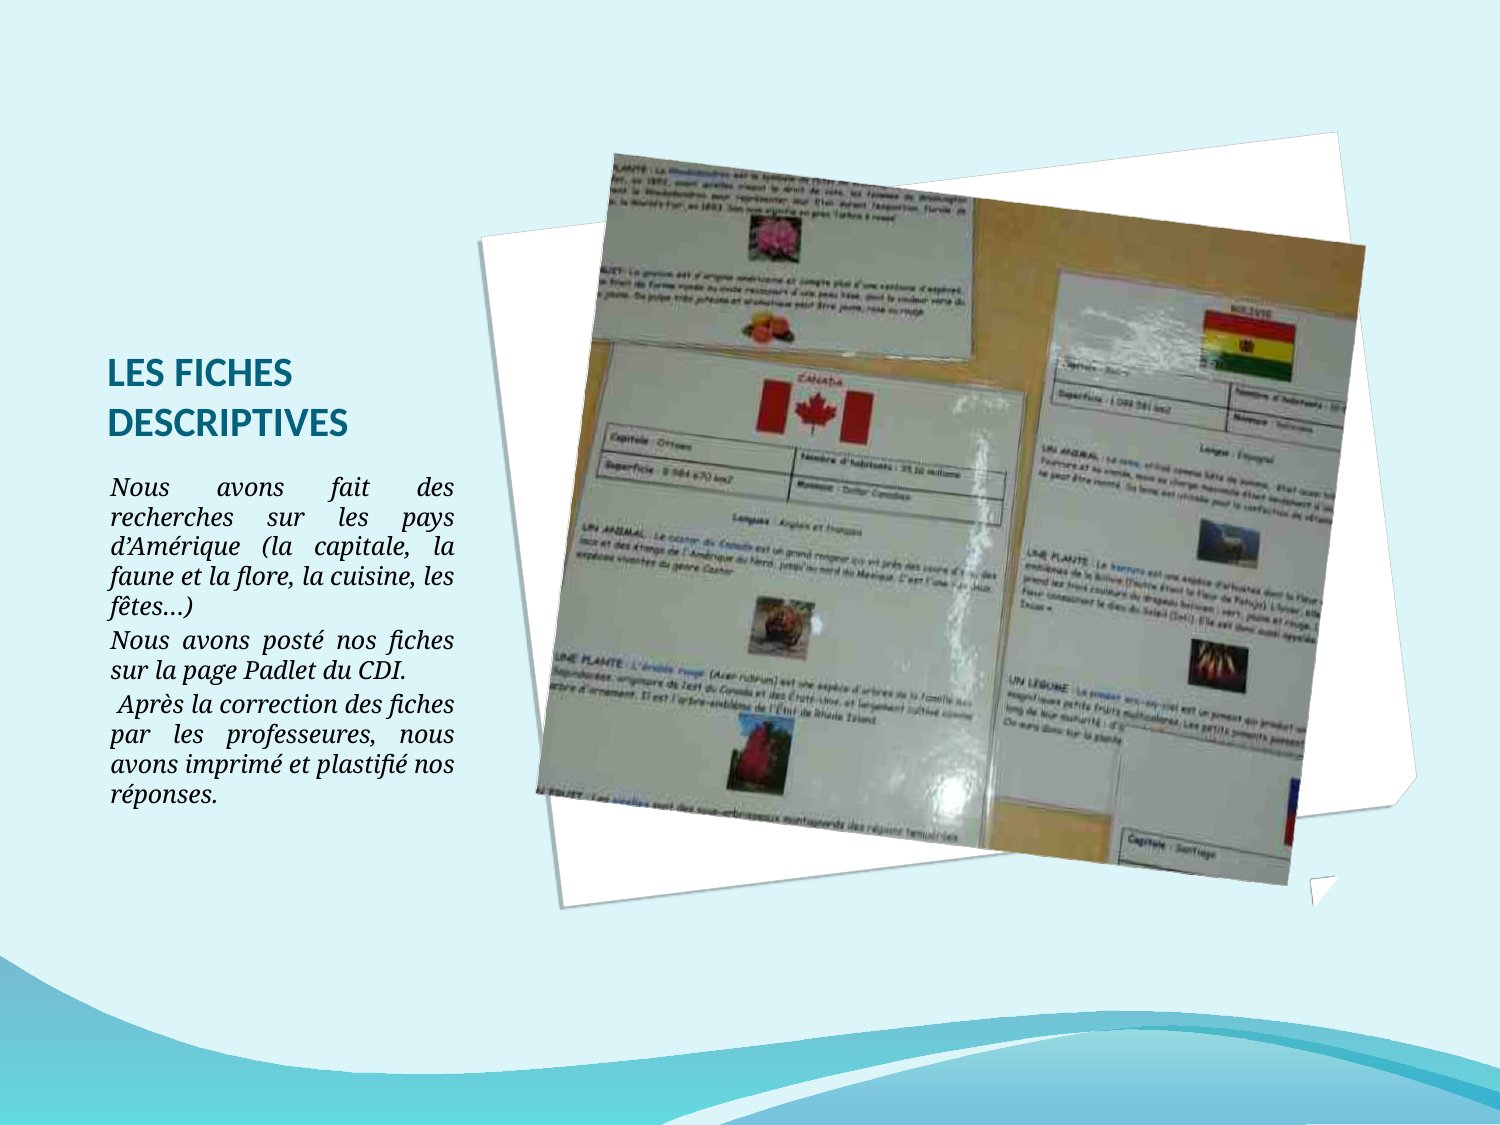

# LES FICHES DESCRIPTIVES
Nous avons fait des recherches sur les pays d’Amérique (la capitale, la faune et la flore, la cuisine, les fêtes…)
Nous avons posté nos fiches sur la page Padlet du CDI.
 Après la correction des fiches par les professeures, nous avons imprimé et plastifié nos réponses.